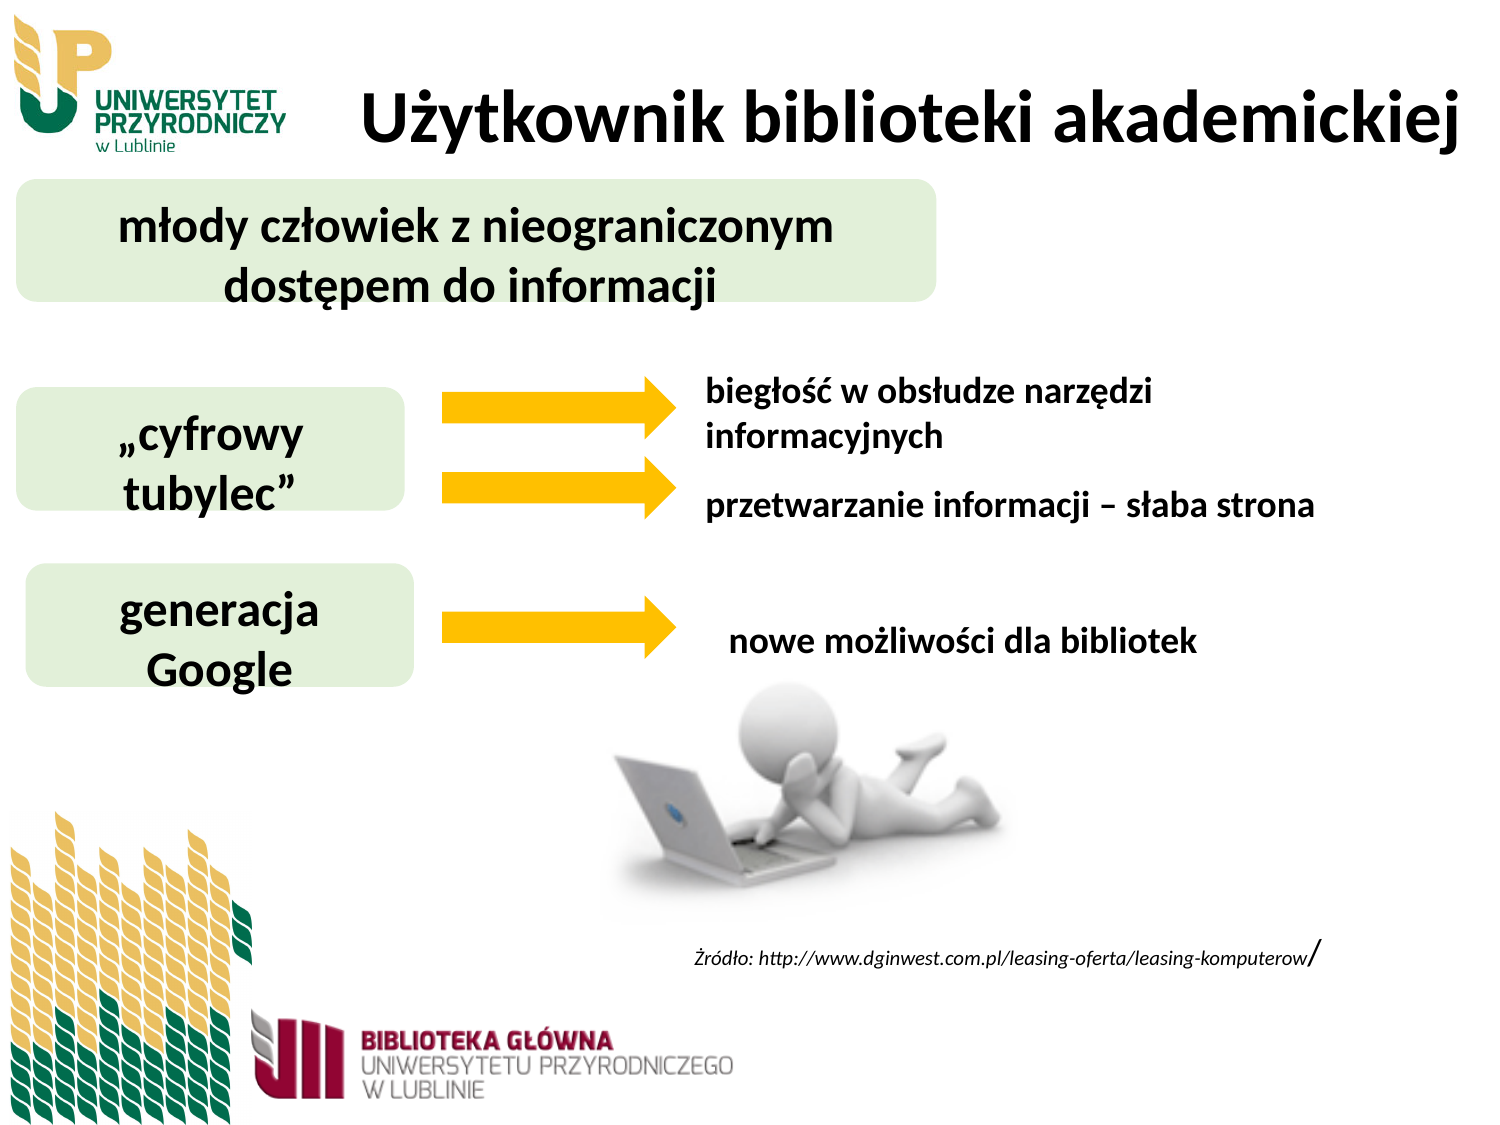

Użytkownik biblioteki akademickiej
młody człowiek z nieograniczonym dostępem do informacji
biegłość w obsłudze narzędzi informacyjnych
„cyfrowy tubylec”
przetwarzanie informacji – słaba strona
generacja Google
nowe możliwości dla bibliotek
Żródło: http://www.dginwest.com.pl/leasing-oferta/leasing-komputerow/